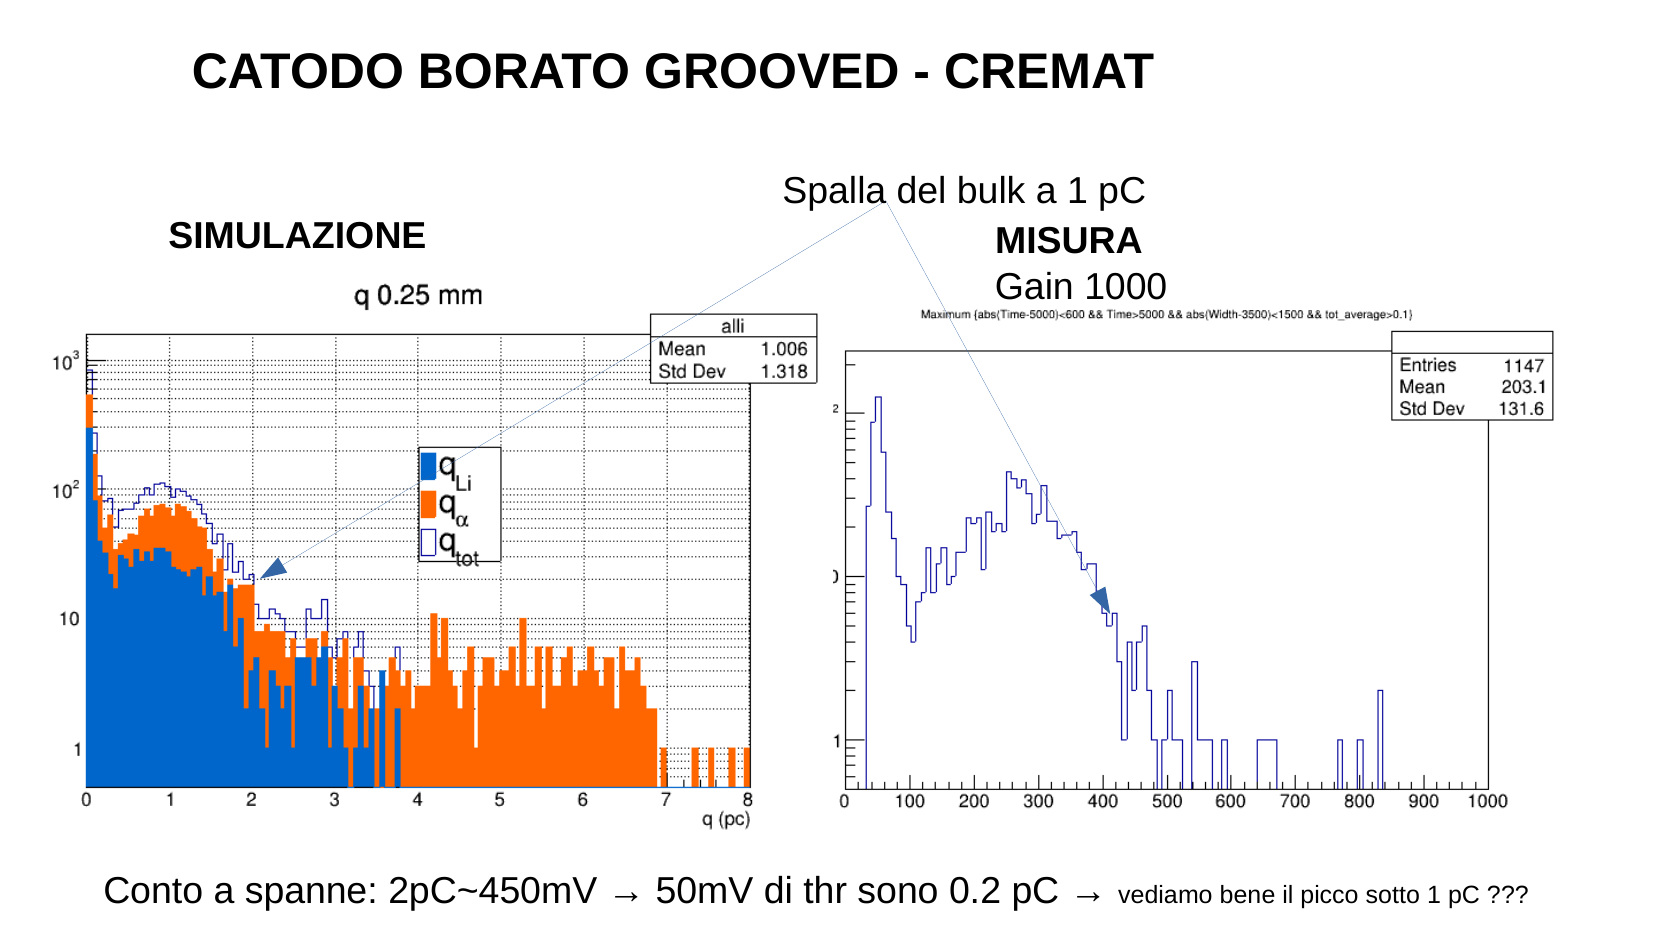

CATODO BORATO GROOVED - CREMAT
Spalla del bulk a 1 pC
SIMULAZIONE
MISURA
Gain 1000
Conto a spanne: 2pC~450mV → 50mV di thr sono 0.2 pC → vediamo bene il picco sotto 1 pC ???